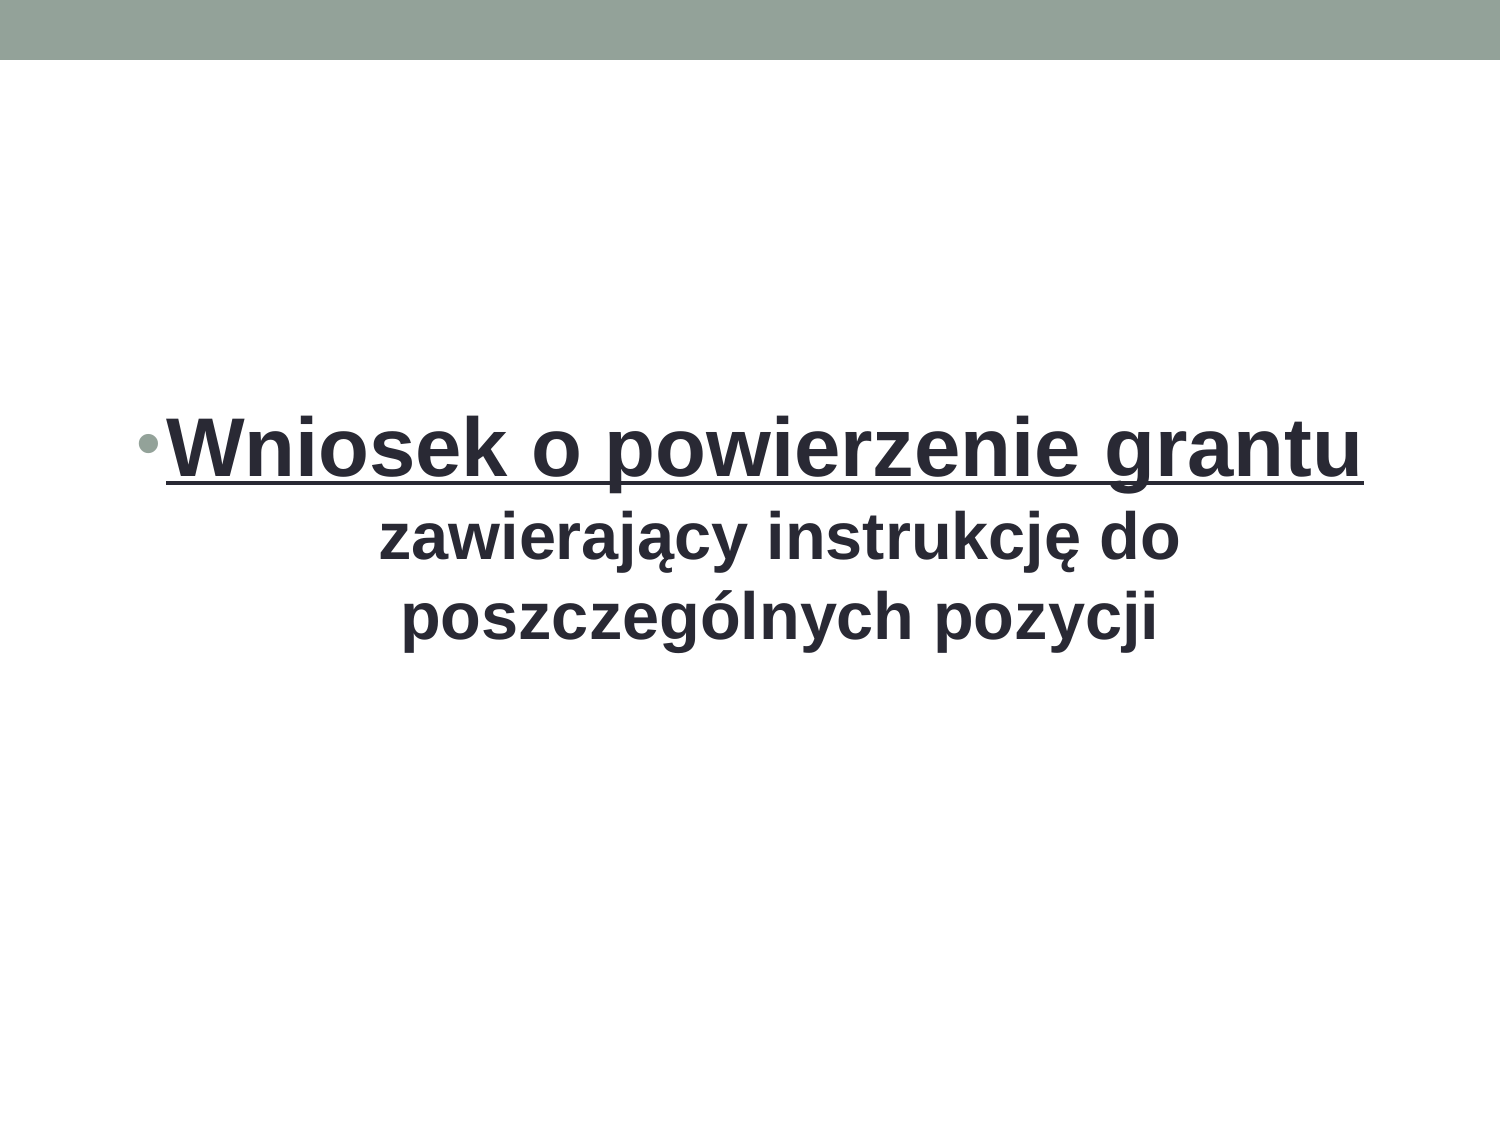

# Wniosek o powierzenie grantu zawierający instrukcję do poszczególnych pozycji